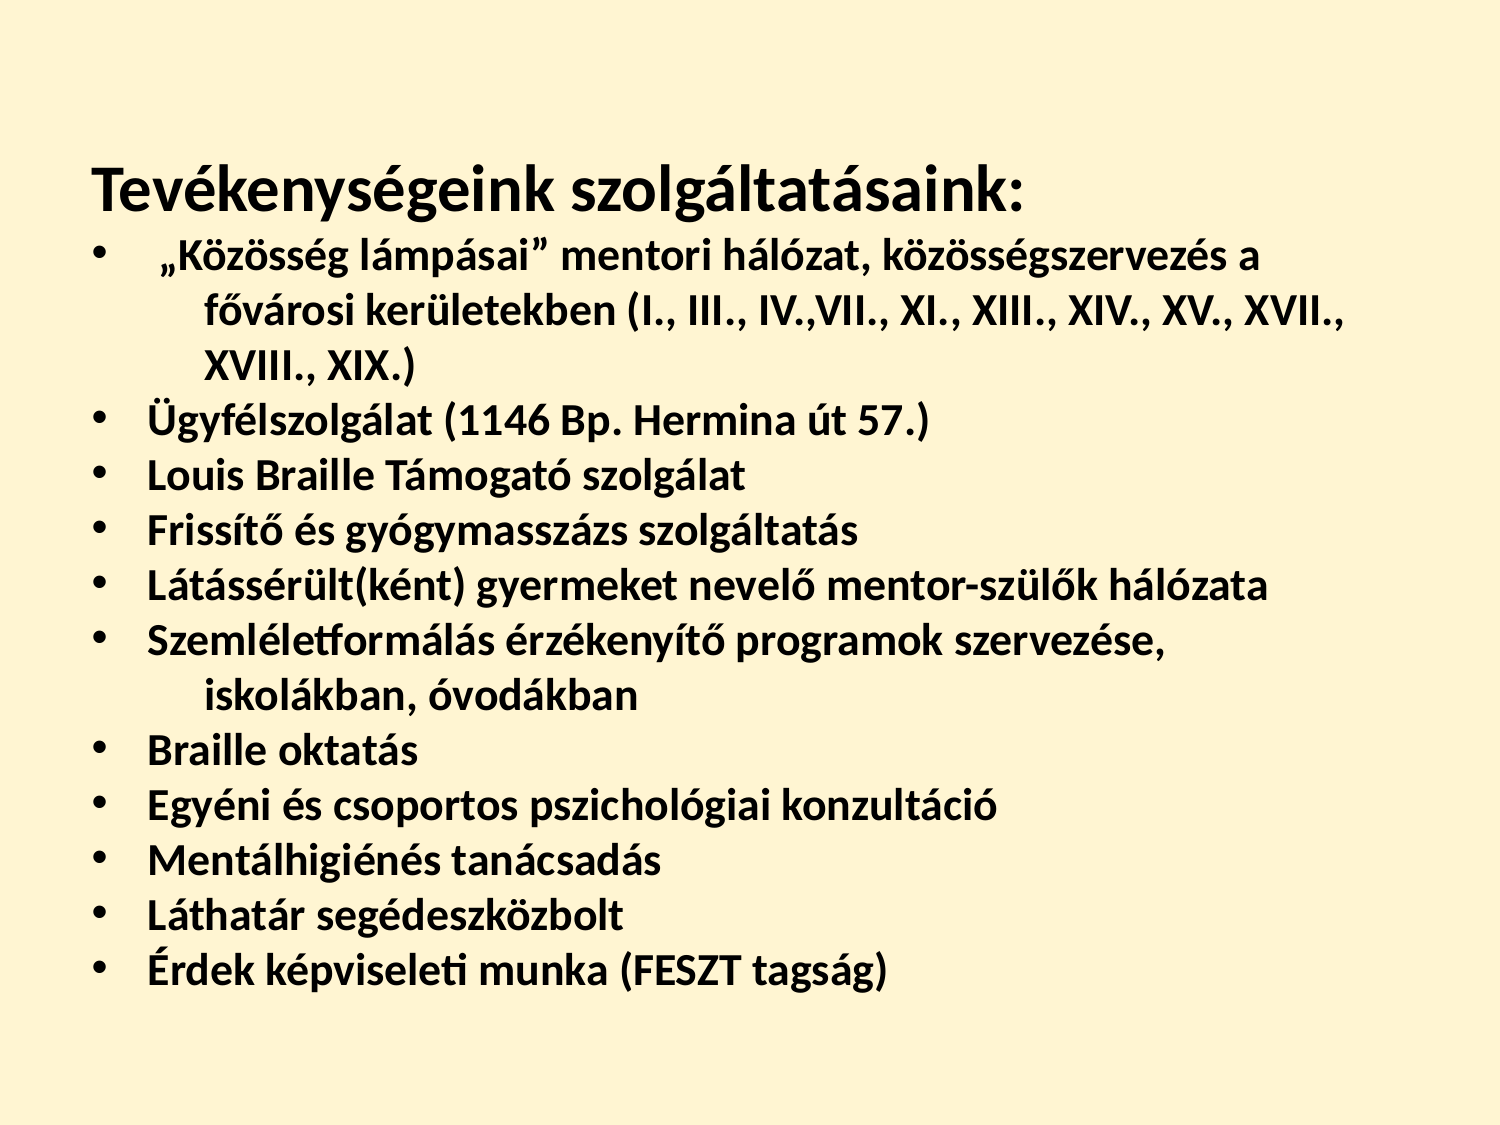

Tevékenységeink szolgáltatásaink:
 „Közösség lámpásai” mentori hálózat, közösségszervezés a fővárosi kerületekben (I., III., IV.,VII., XI., XIII., XIV., XV., XVII., XVIII., XIX.)
Ügyfélszolgálat (1146 Bp. Hermina út 57.)
Louis Braille Támogató szolgálat
Frissítő és gyógymasszázs szolgáltatás
Látássérült(ként) gyermeket nevelő mentor-szülők hálózata
Szemléletformálás érzékenyítő programok szervezése, iskolákban, óvodákban
Braille oktatás
Egyéni és csoportos pszichológiai konzultáció
Mentálhigiénés tanácsadás
Láthatár segédeszközbolt
Érdek képviseleti munka (FESZT tagság)